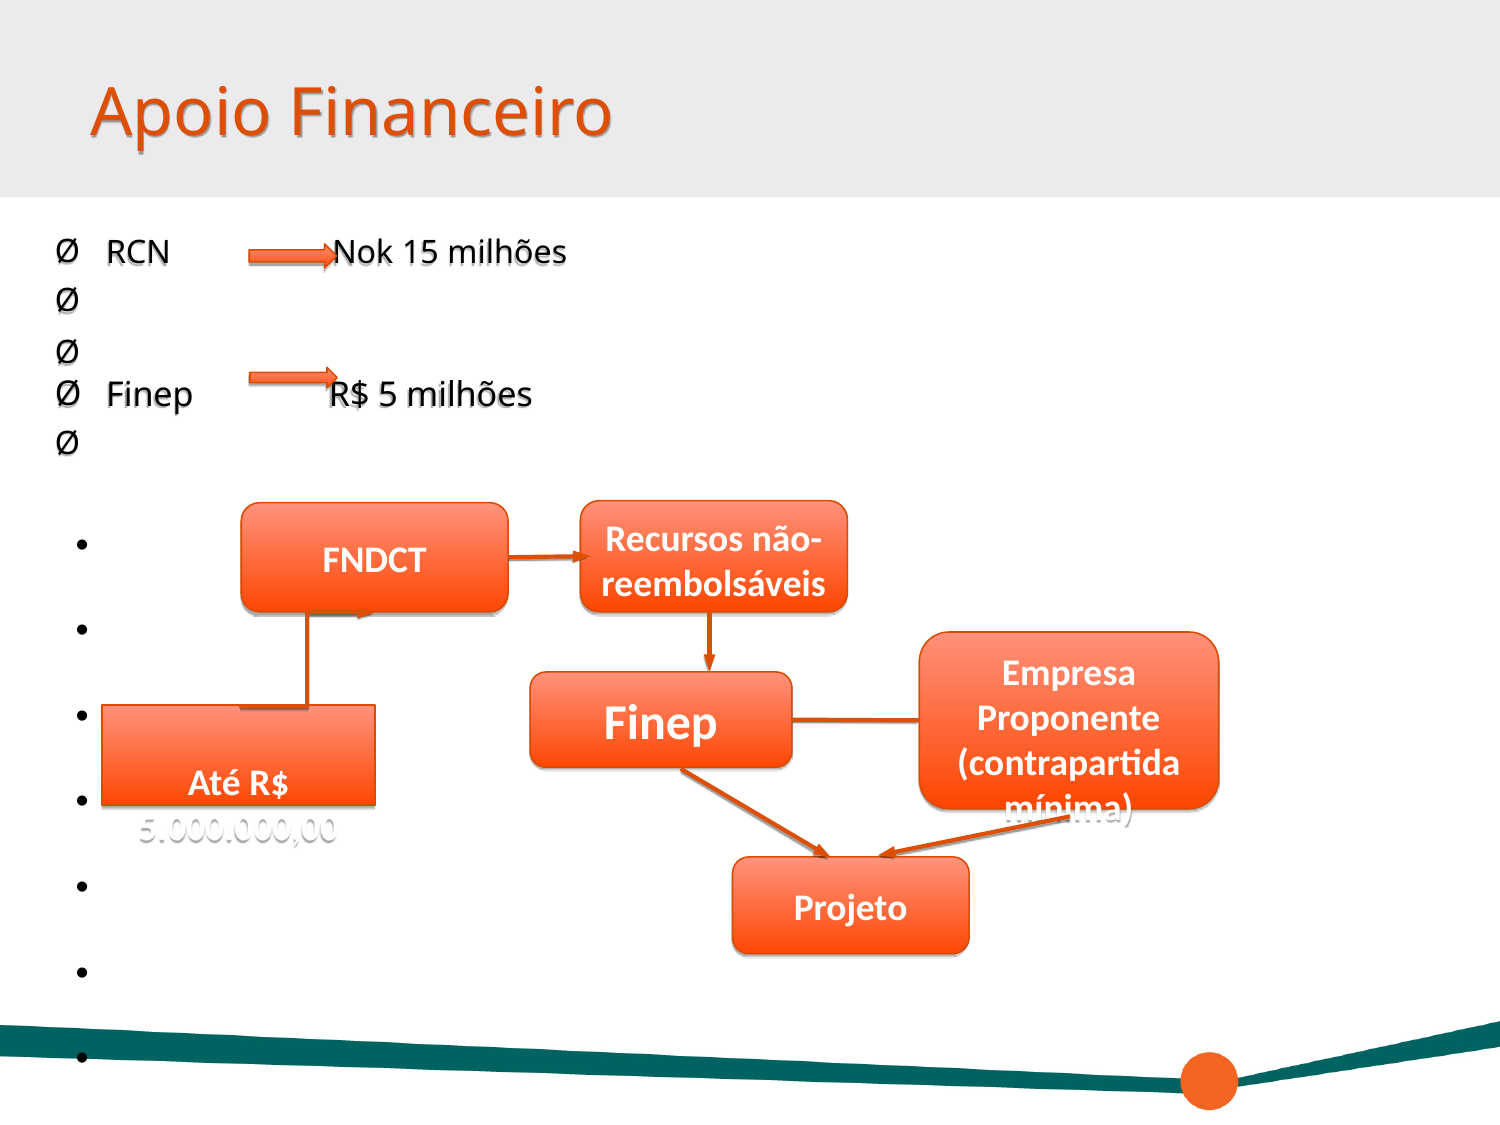

# Apoio Financeiro
RCN                   Nok 15 milhões
Finep     		    R$ 5 milhões
Recursos não-reembolsáveis
FNDCT
Empresa Proponente (contrapartida mínima)
Finep
Até R$ 5.000.000,00
Projeto